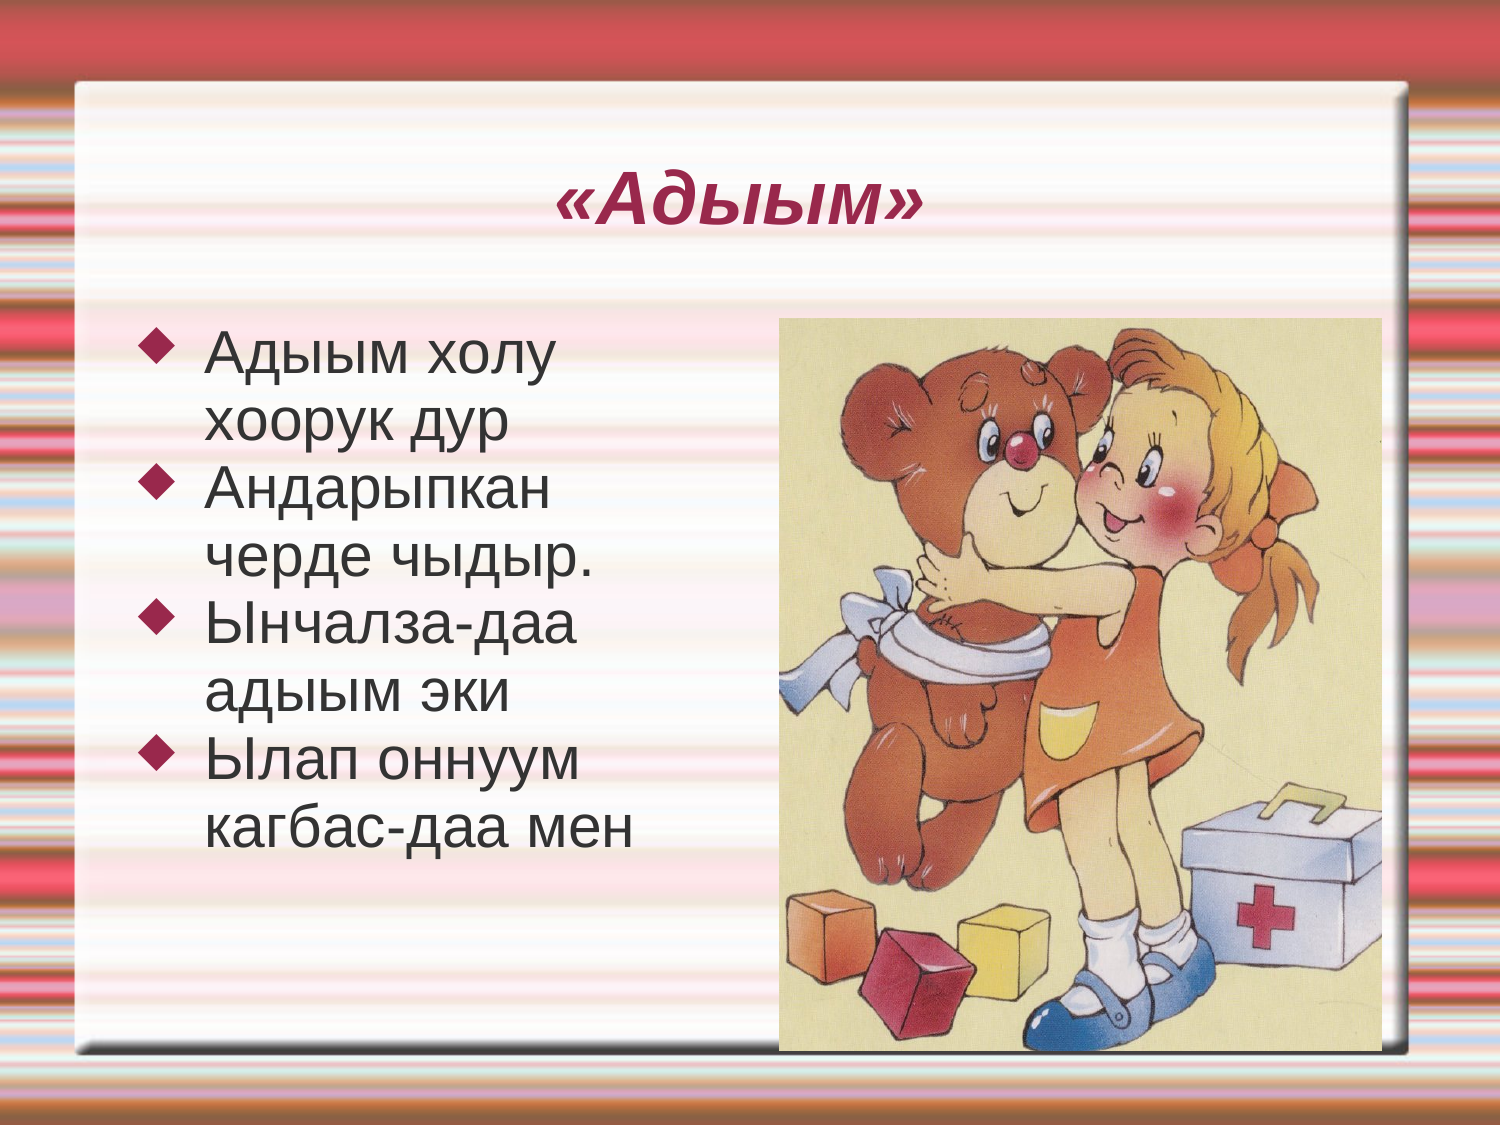

# «Адыым»
Адыым холу хоорук дур
Андарыпкан черде чыдыр.
Ынчалза-даа адыым эки
Ылап оннуум кагбас-даа мен